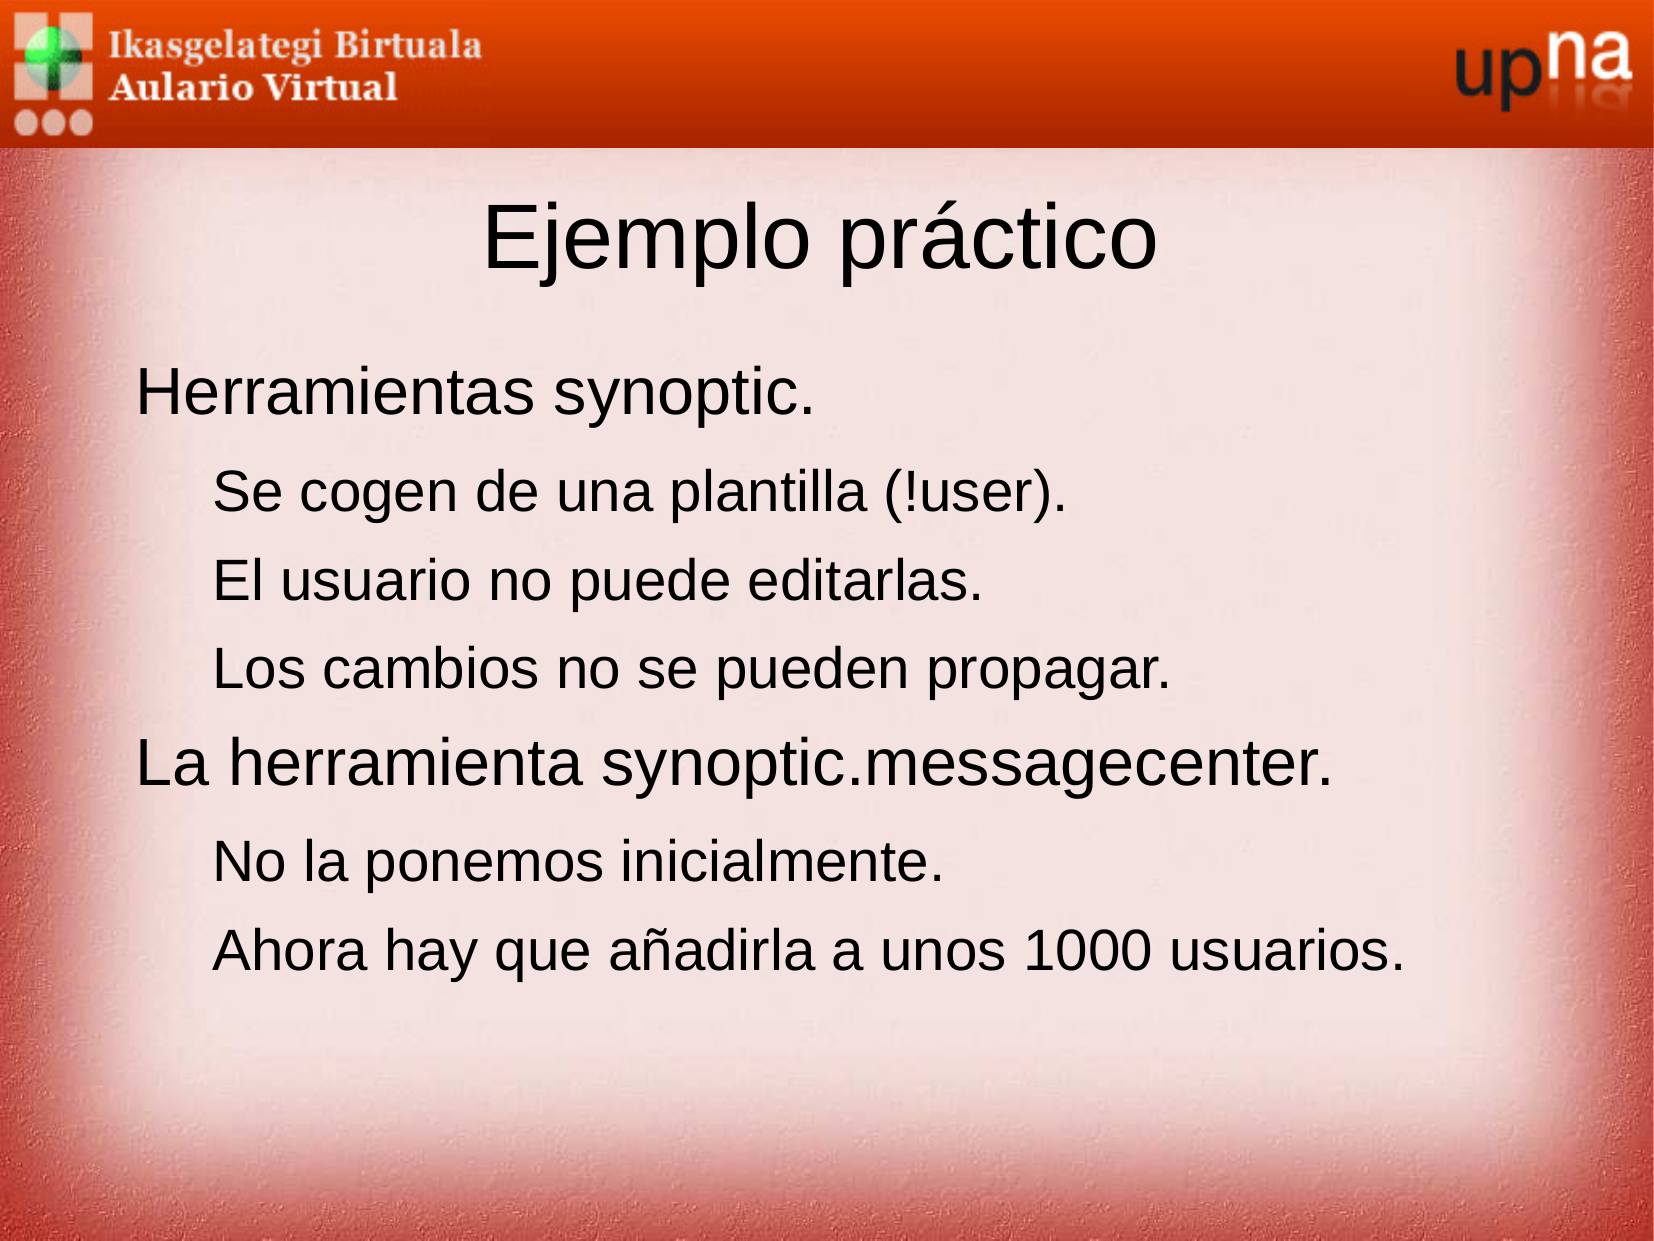

# Ejemplo práctico
Herramientas synoptic.
Se cogen de una plantilla (!user).
El usuario no puede editarlas.
Los cambios no se pueden propagar.
La herramienta synoptic.messagecenter.
No la ponemos inicialmente.
Ahora hay que añadirla a unos 1000 usuarios.